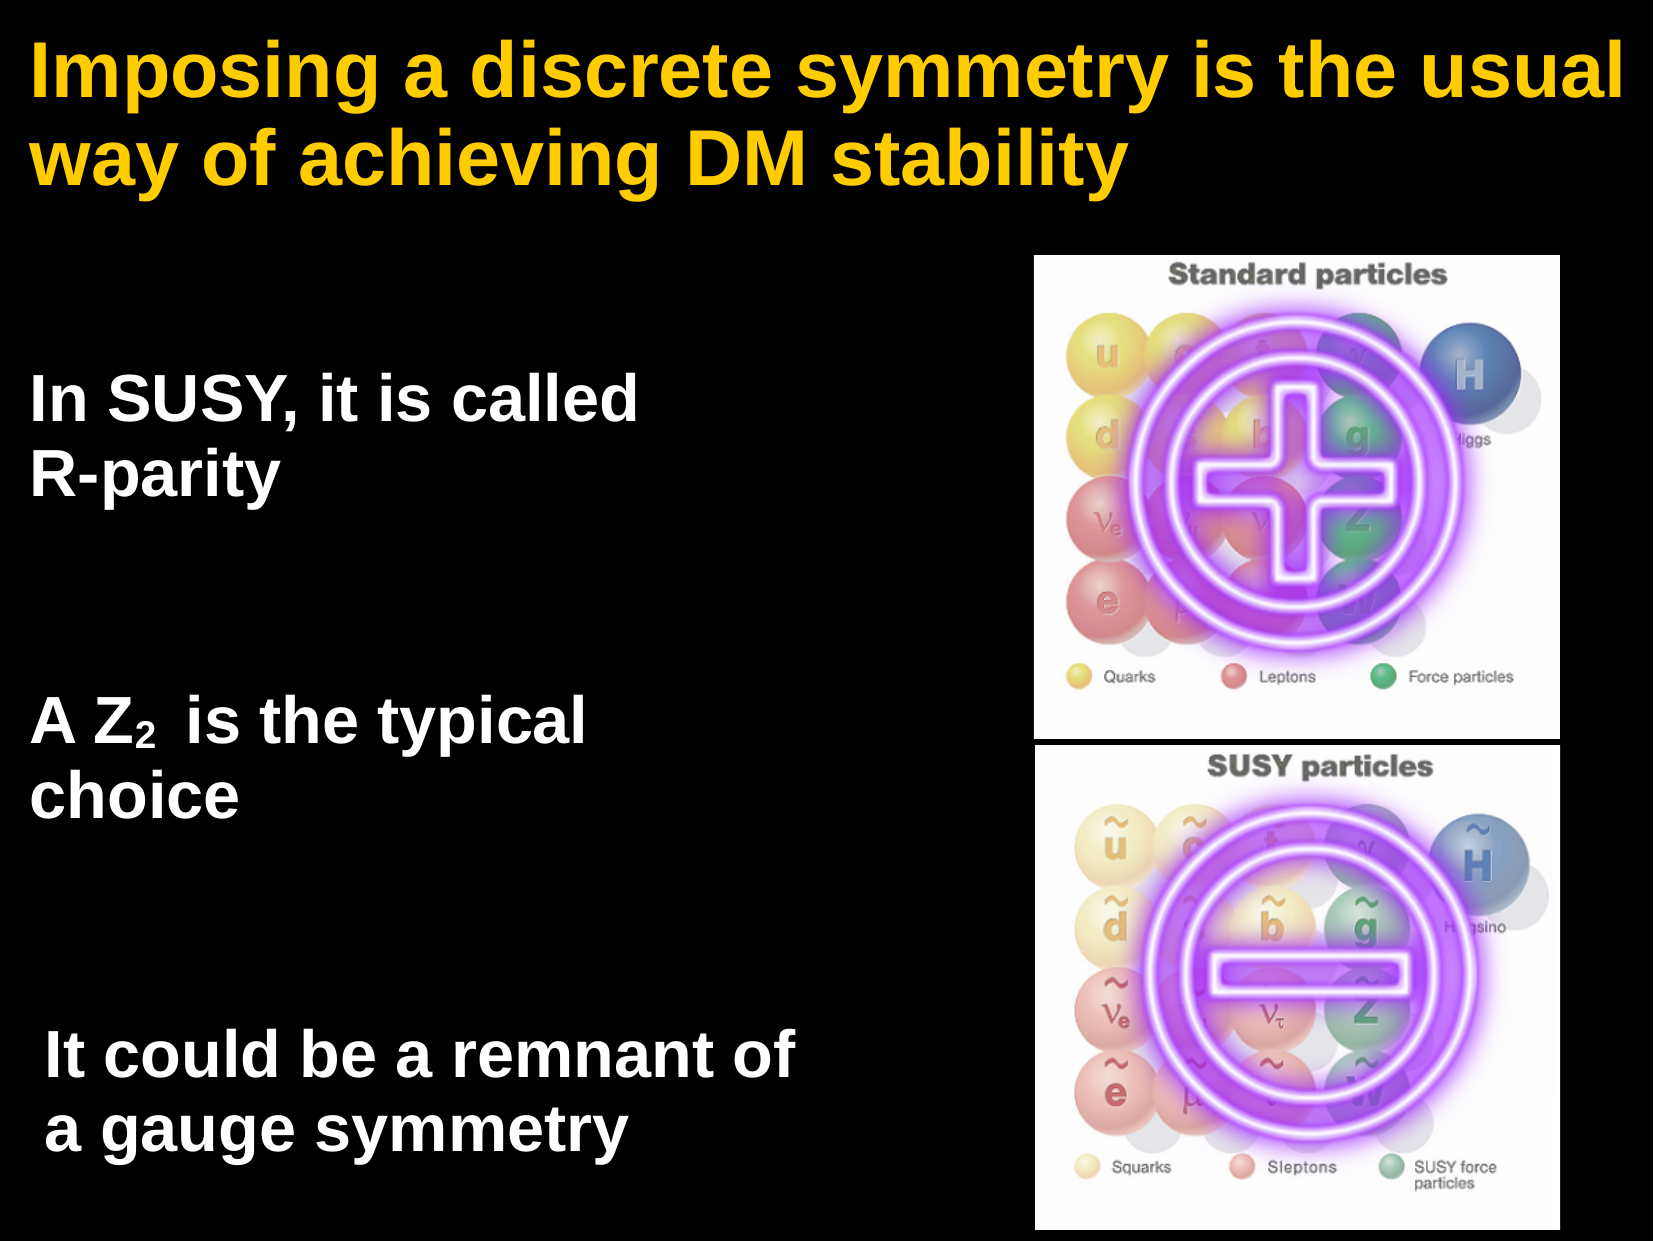

Imposing a discrete symmetry is the usual way of achieving DM stability
In SUSY, it is called
R-parity
A Z2 is the typical choice
It could be a remnant of a gauge symmetry